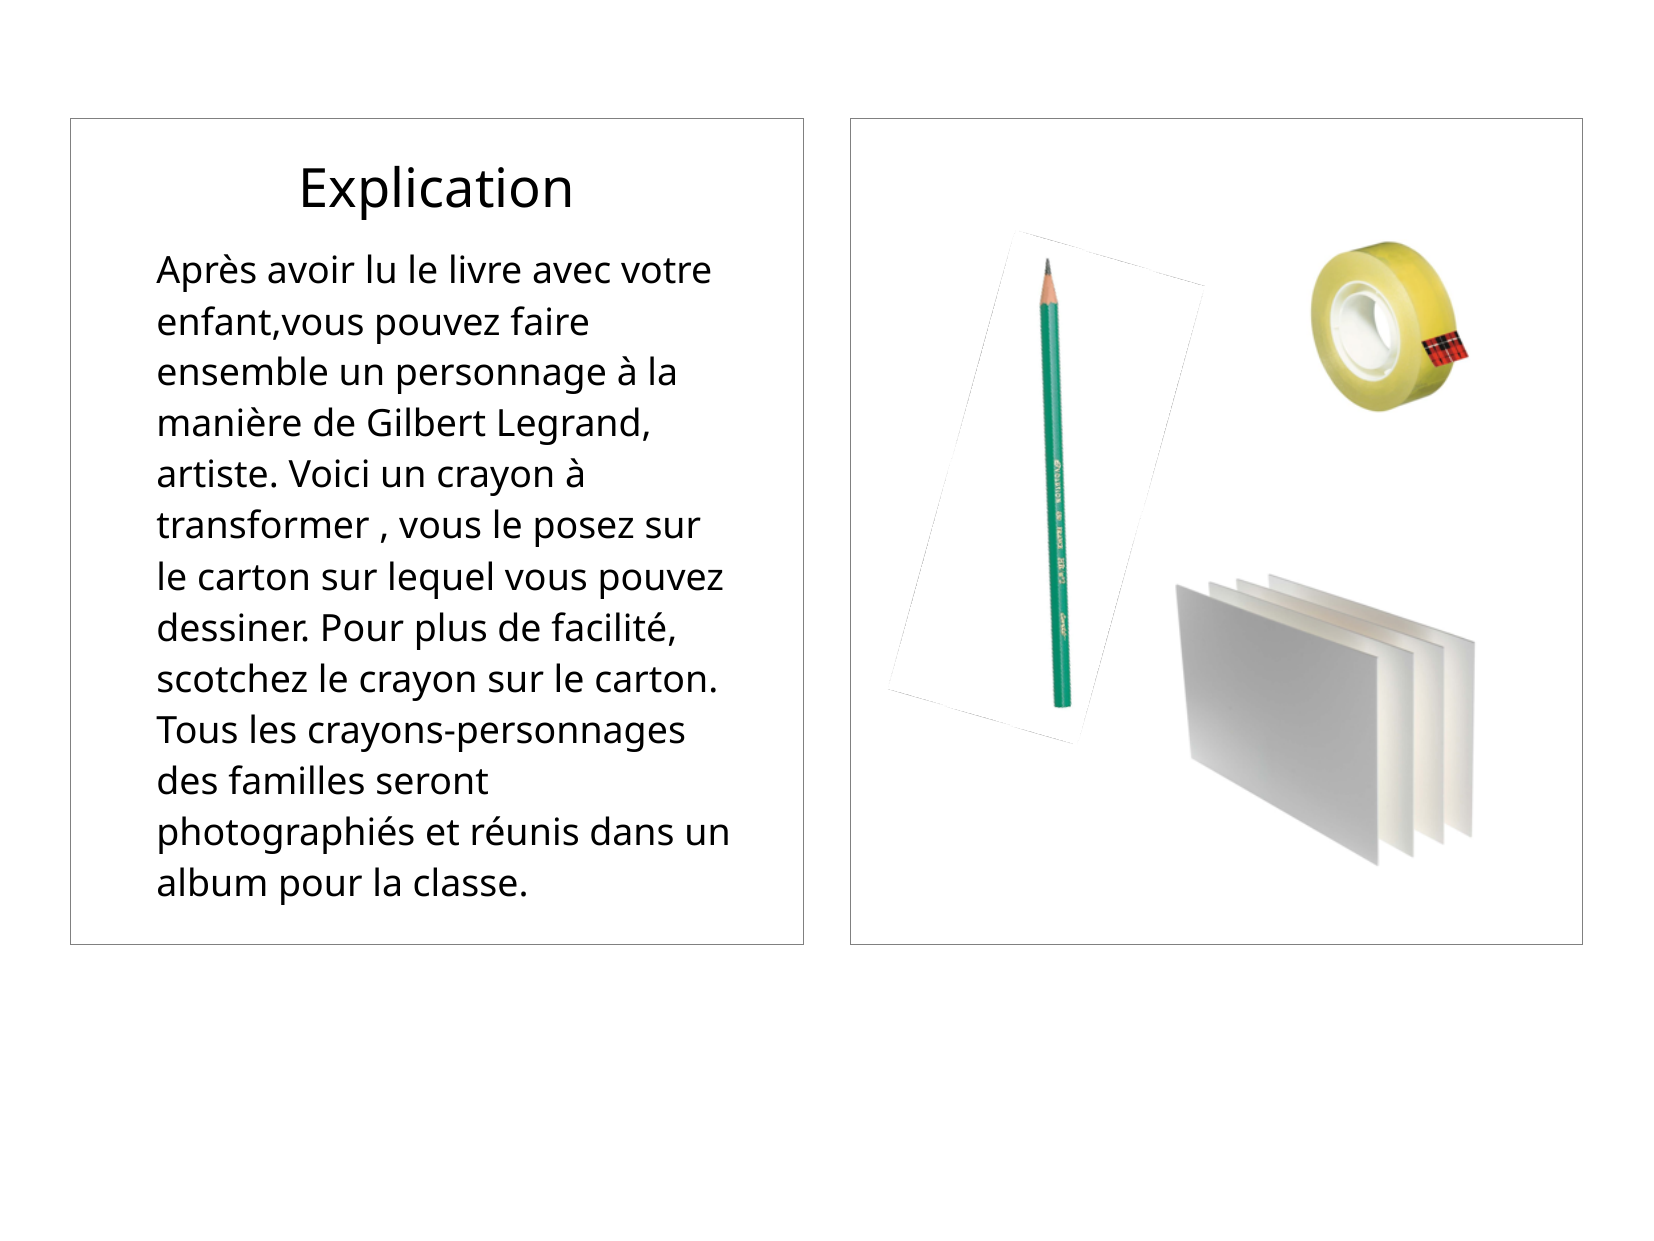

Explication
Après avoir lu le livre avec votre enfant,vous pouvez faire ensemble un personnage à la manière de Gilbert Legrand, artiste. Voici un crayon à transformer , vous le posez sur le carton sur lequel vous pouvez dessiner. Pour plus de facilité, scotchez le crayon sur le carton.
Tous les crayons-personnages des familles seront photographiés et réunis dans un album pour la classe.